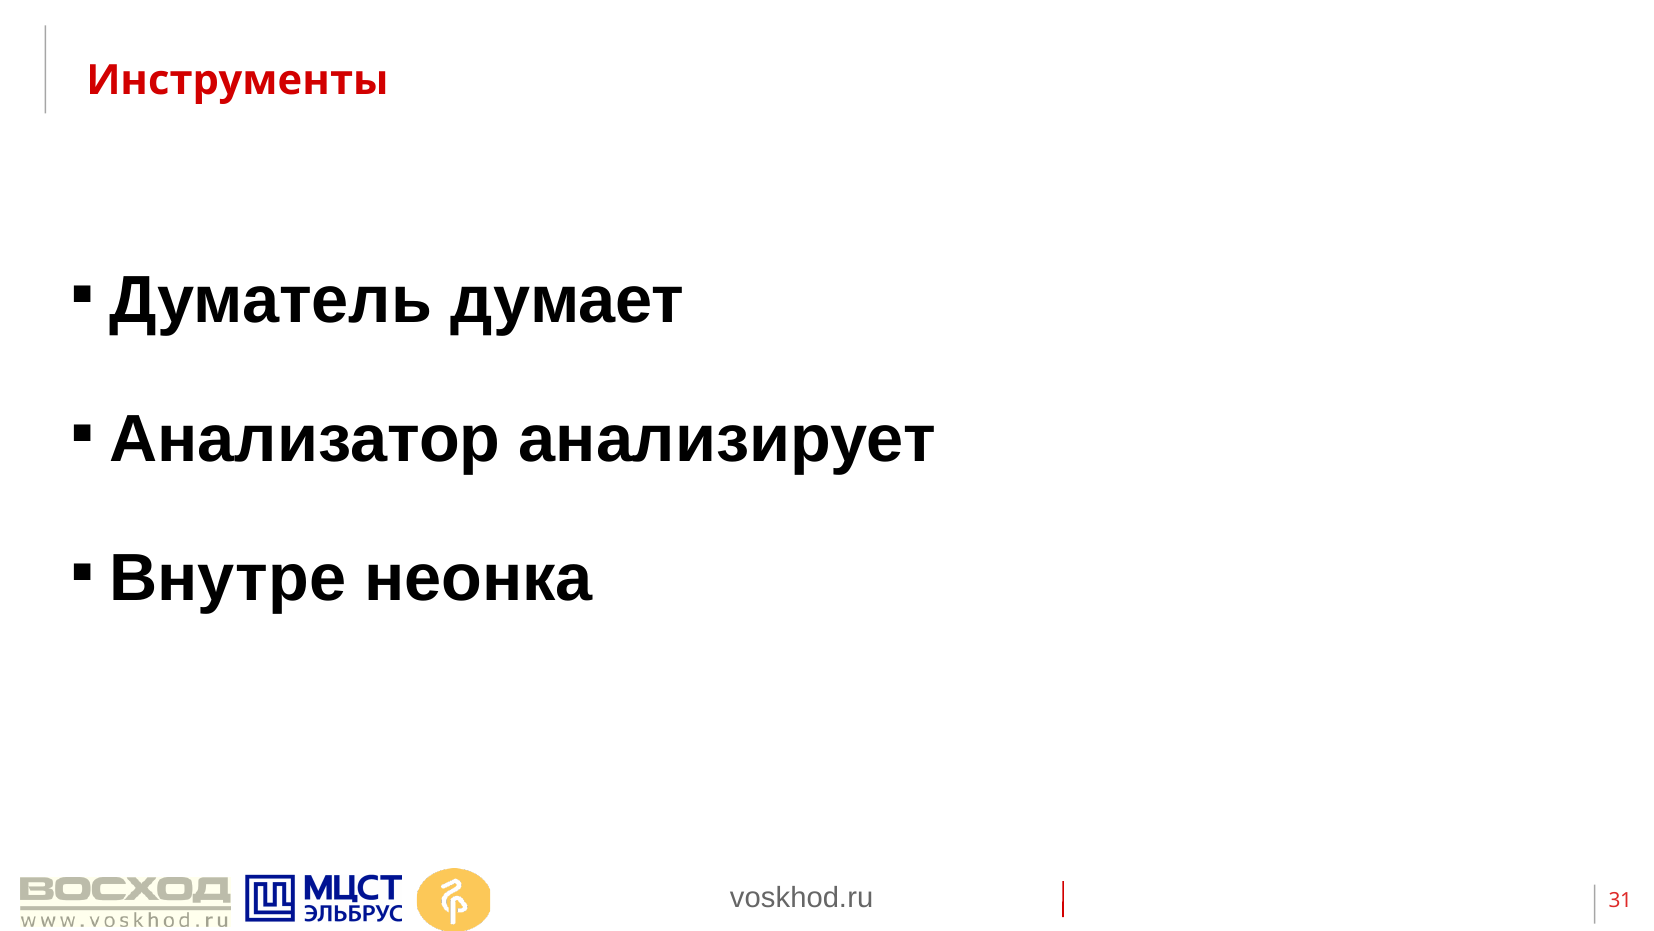

# Инструменты
Думатель думает
Анализатор анализирует
Внутре неонка